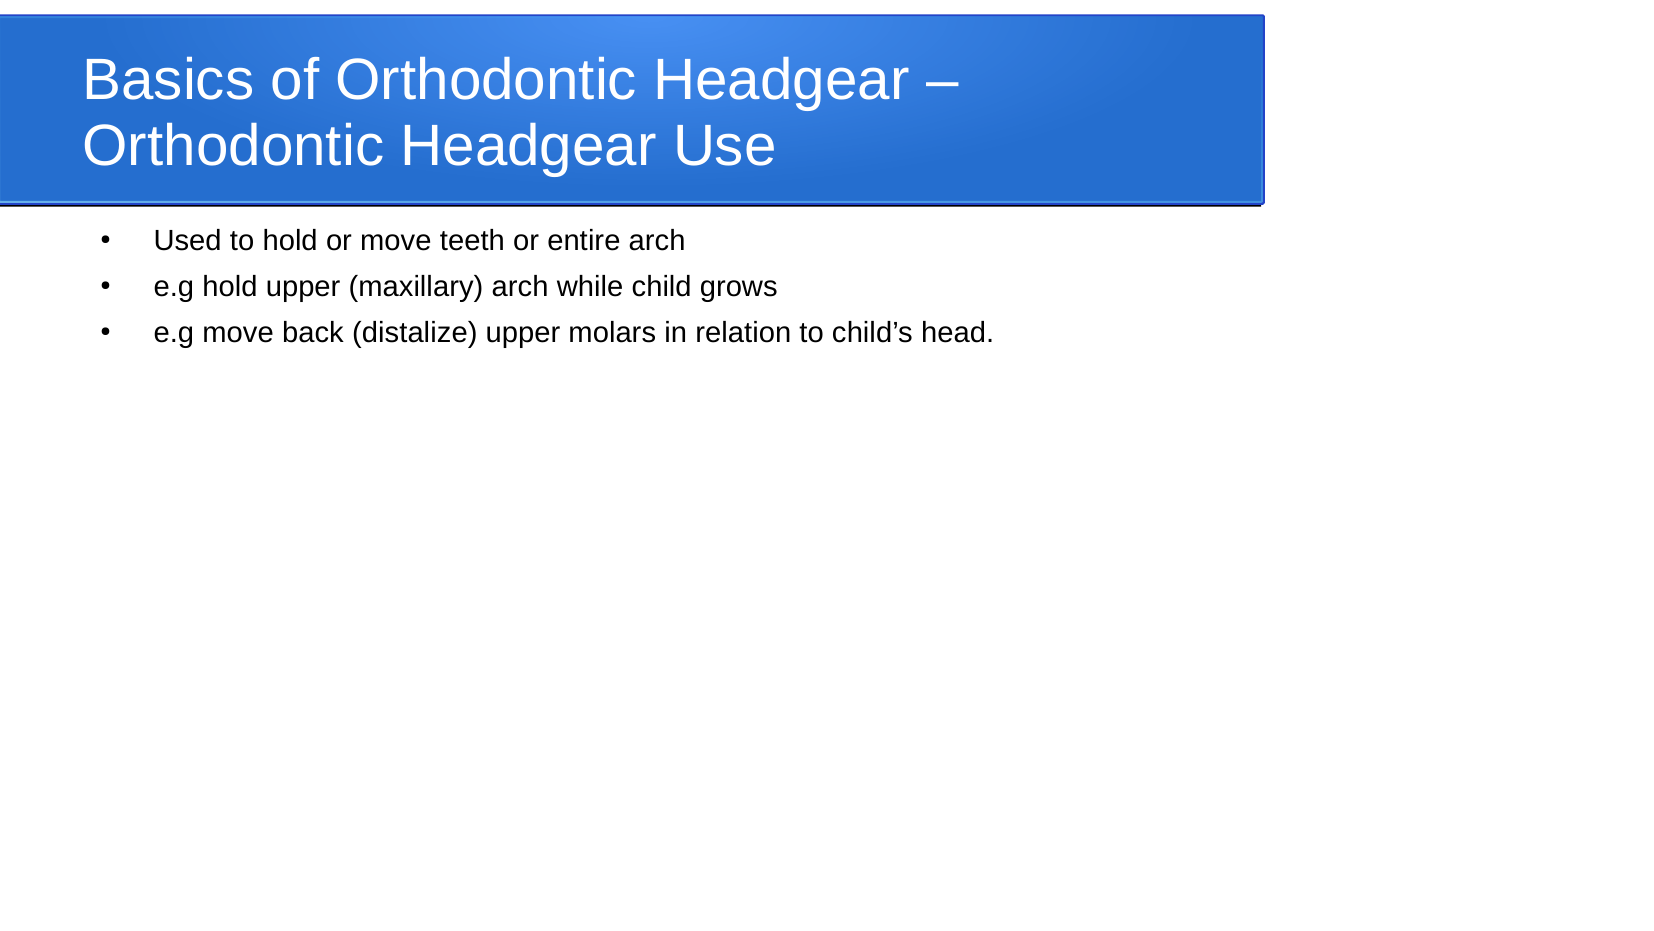

# Basics of Orthodontic Headgear – Orthodontic Headgear Use
Used to hold or move teeth or entire arch
e.g hold upper (maxillary) arch while child grows
e.g move back (distalize) upper molars in relation to child’s head.